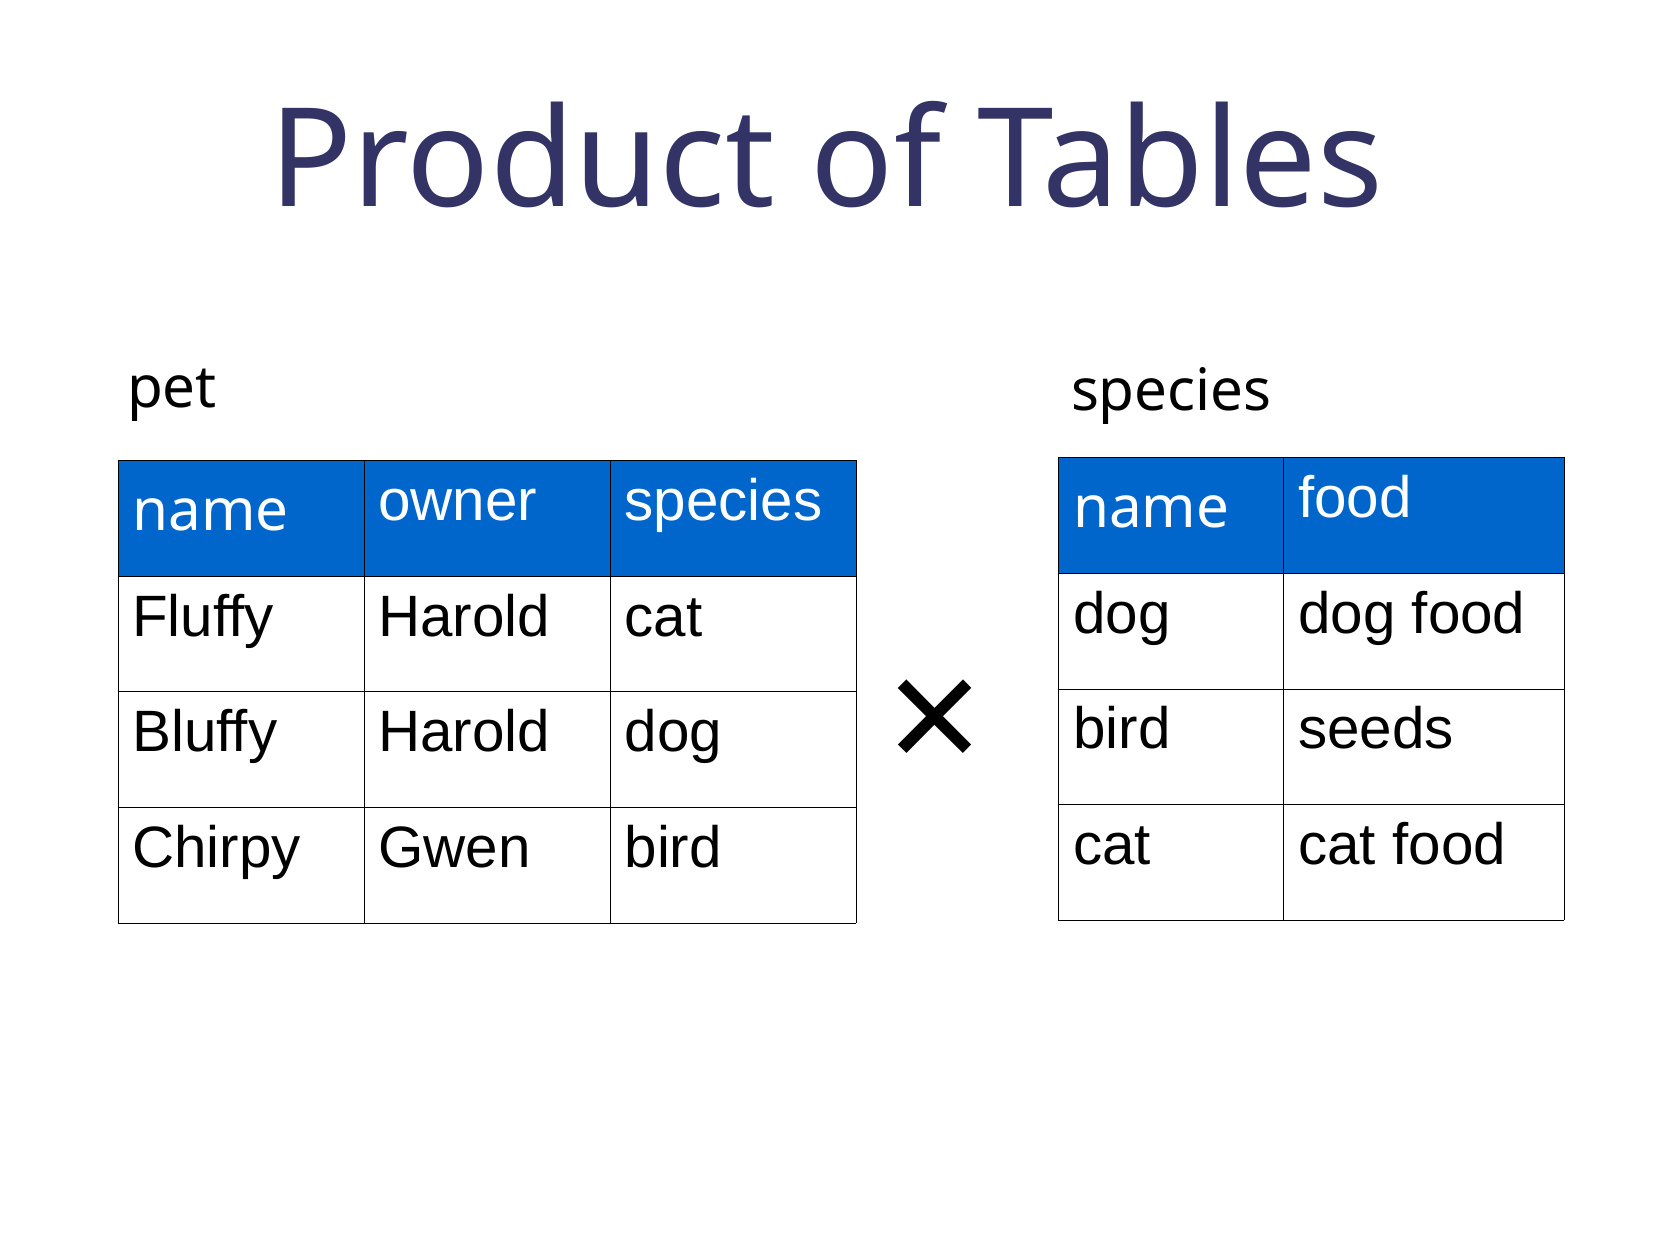

# Product of Tables
pet
species
| name | food |
| --- | --- |
| dog | dog food |
| bird | seeds |
| cat | cat food |
| name | owner | species |
| --- | --- | --- |
| Fluffy | Harold | cat |
| Bluffy | Harold | dog |
| Chirpy | Gwen | bird |
×